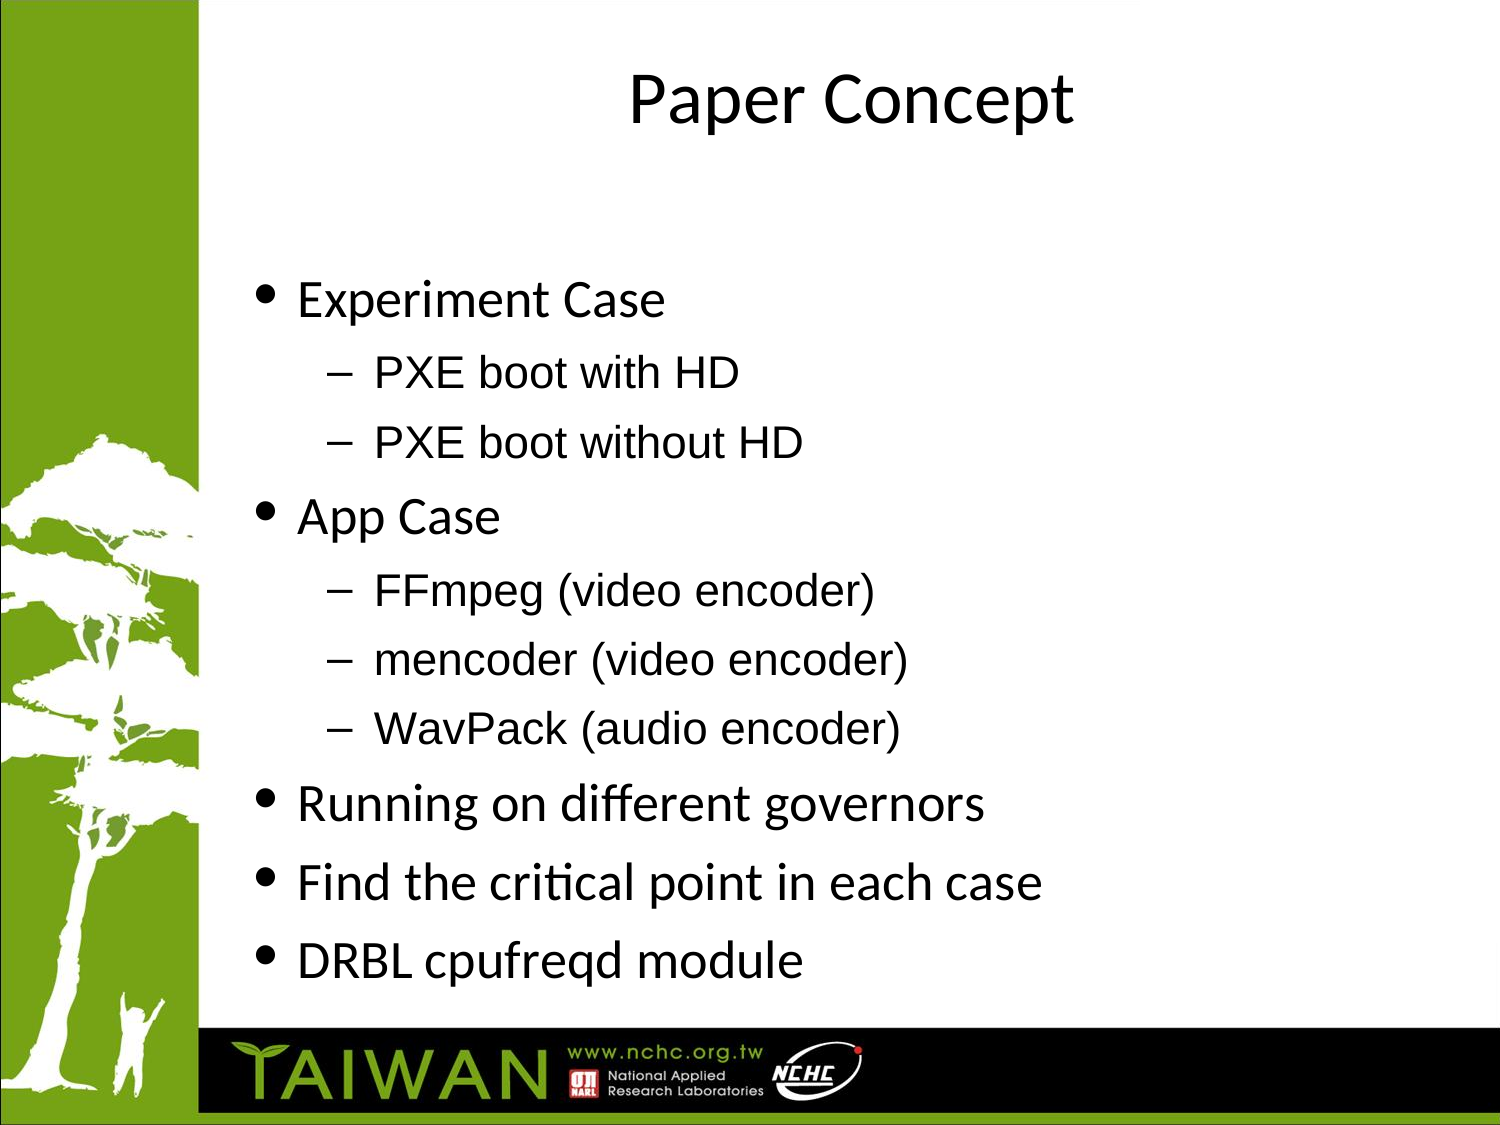

# Paper Concept
Experiment Case
PXE boot with HD
PXE boot without HD
App Case
FFmpeg (video encoder)
mencoder (video encoder)
WavPack (audio encoder)
Running on different governors
Find the critical point in each case
DRBL cpufreqd module